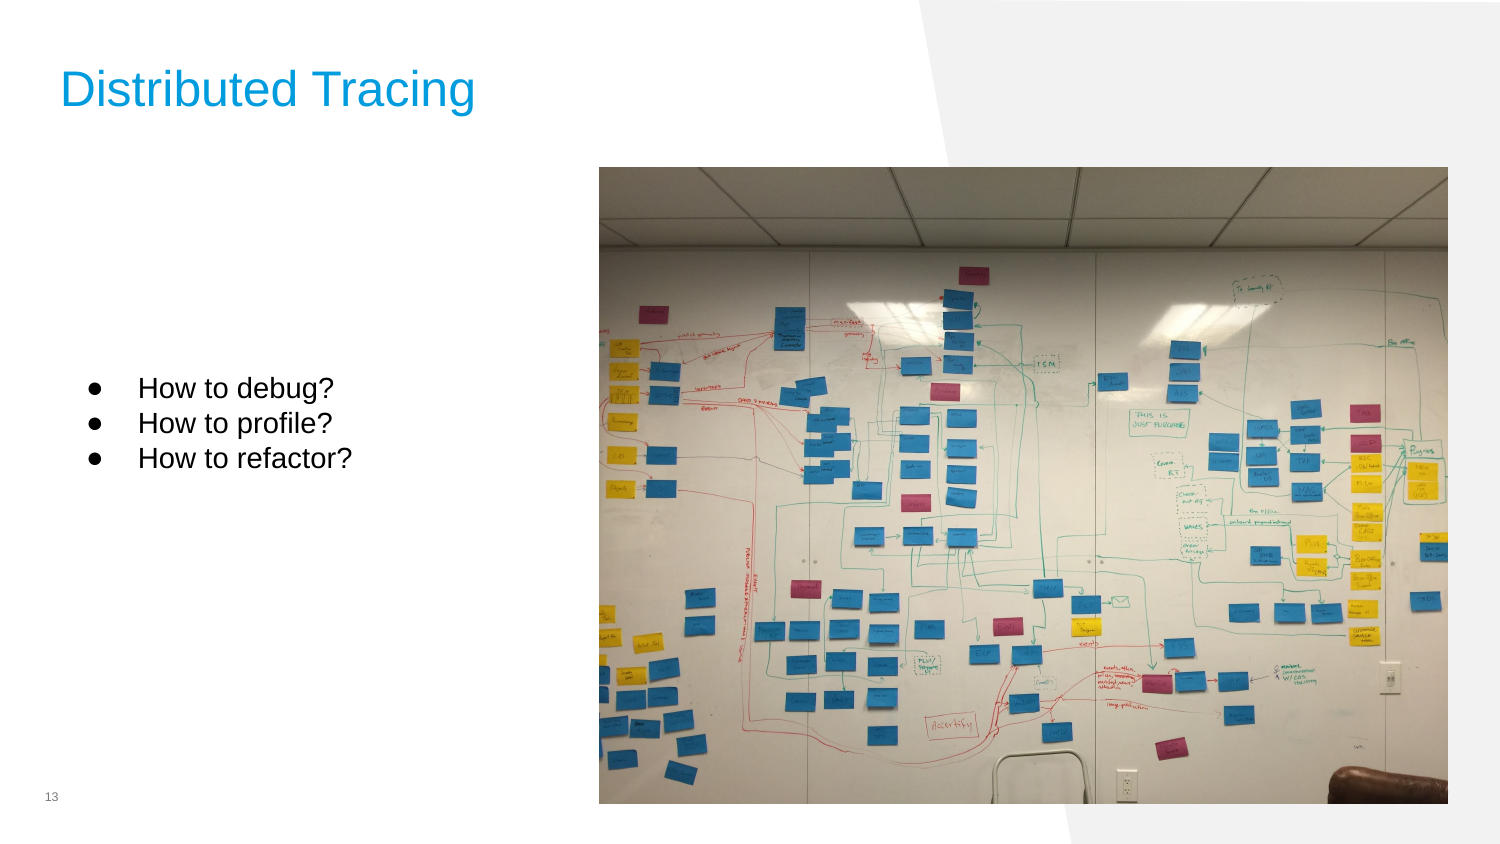

# Distributed Tracing
How to debug?
How to profile?
How to refactor?